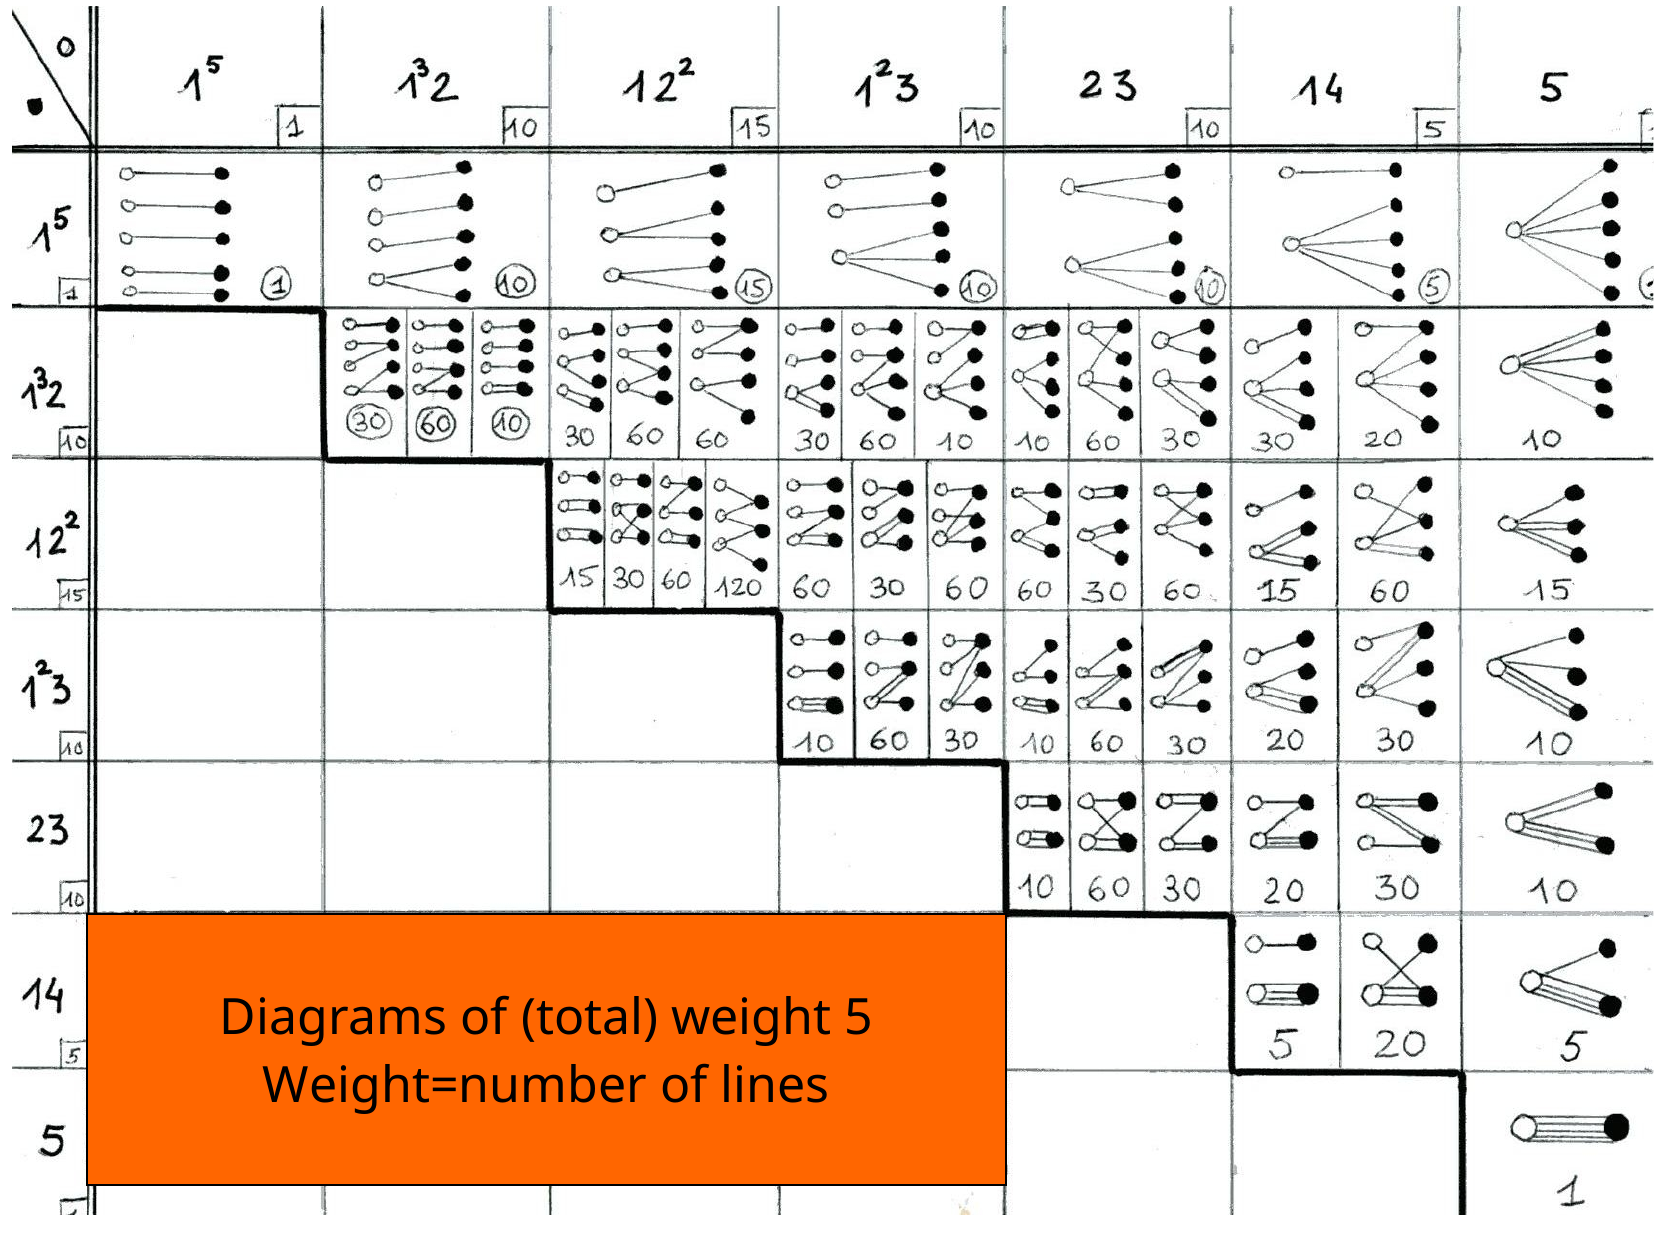

Diagrams of (total) weight 5
Weight=number of lines
21